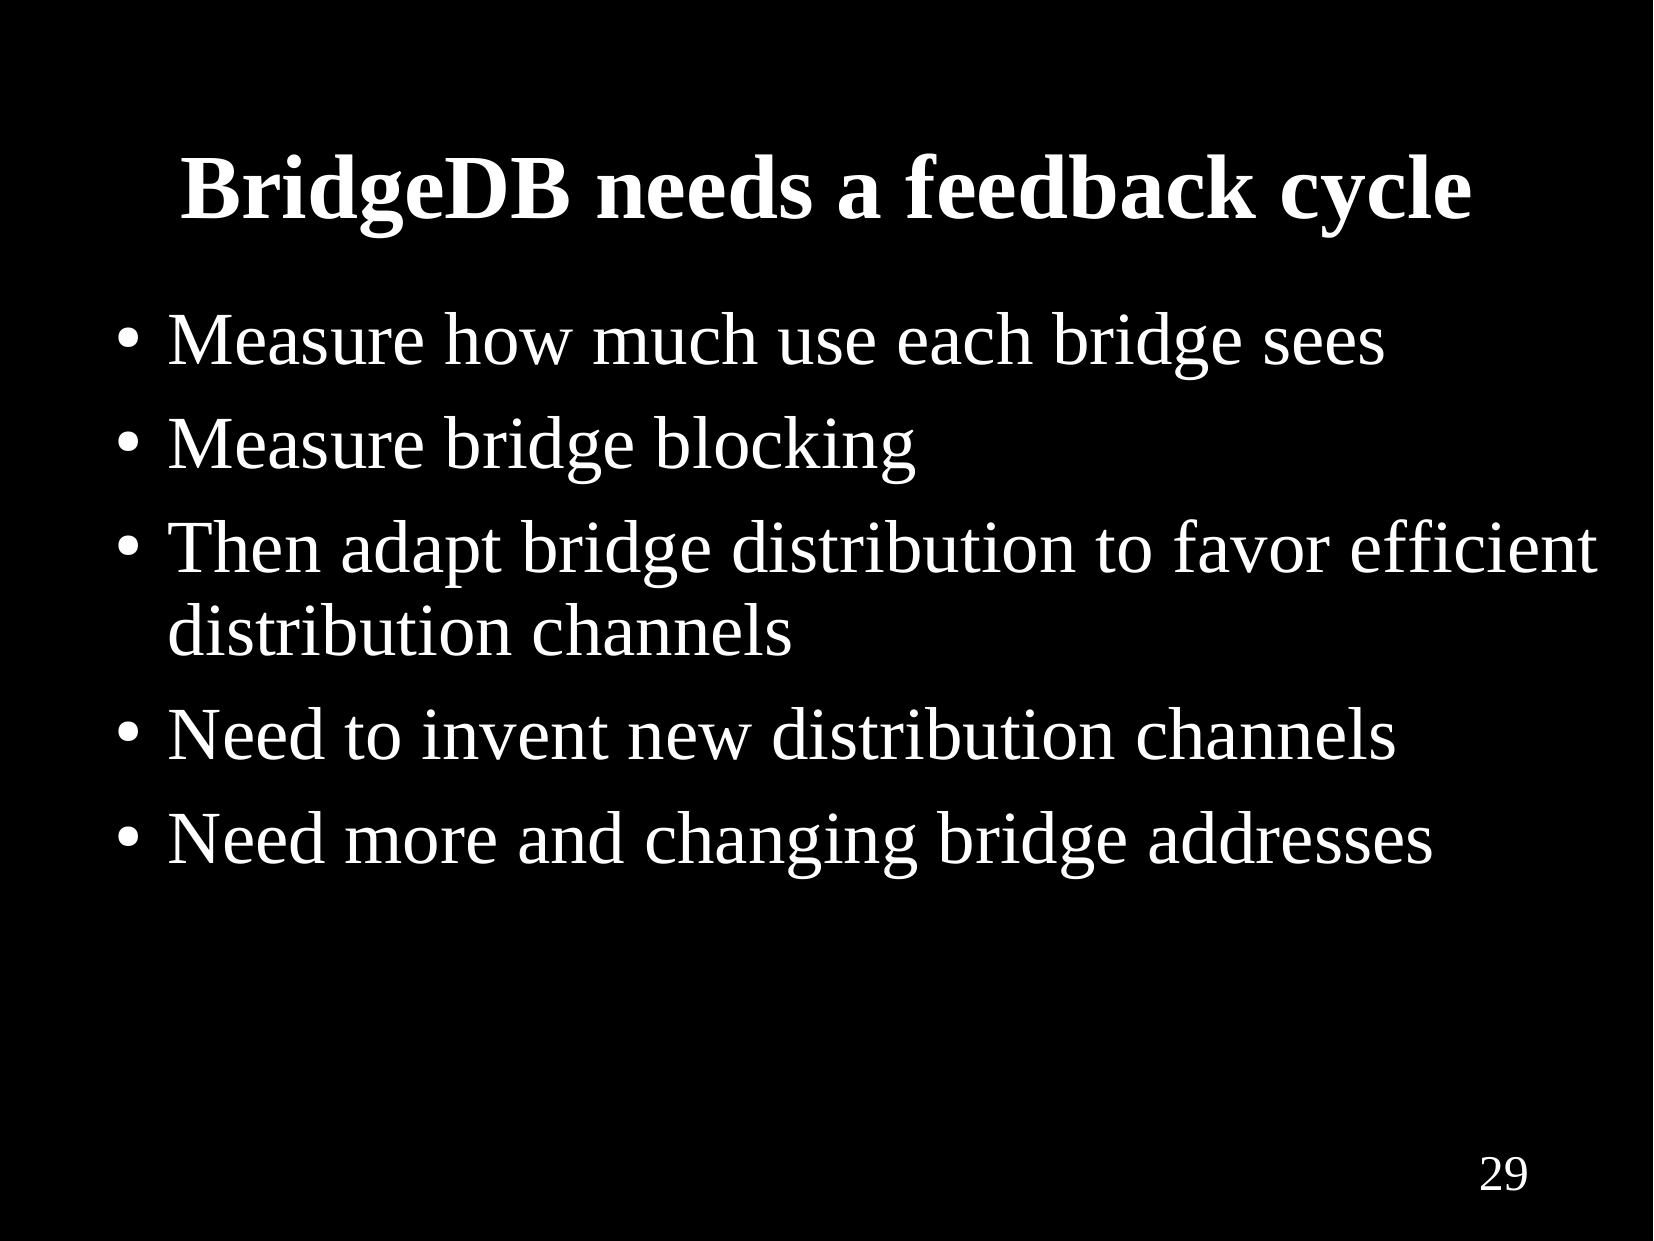

# BridgeDB needs a feedback cycle
Measure how much use each bridge sees
Measure bridge blocking
Then adapt bridge distribution to favor efficient distribution channels
Need to invent new distribution channels
Need more and changing bridge addresses